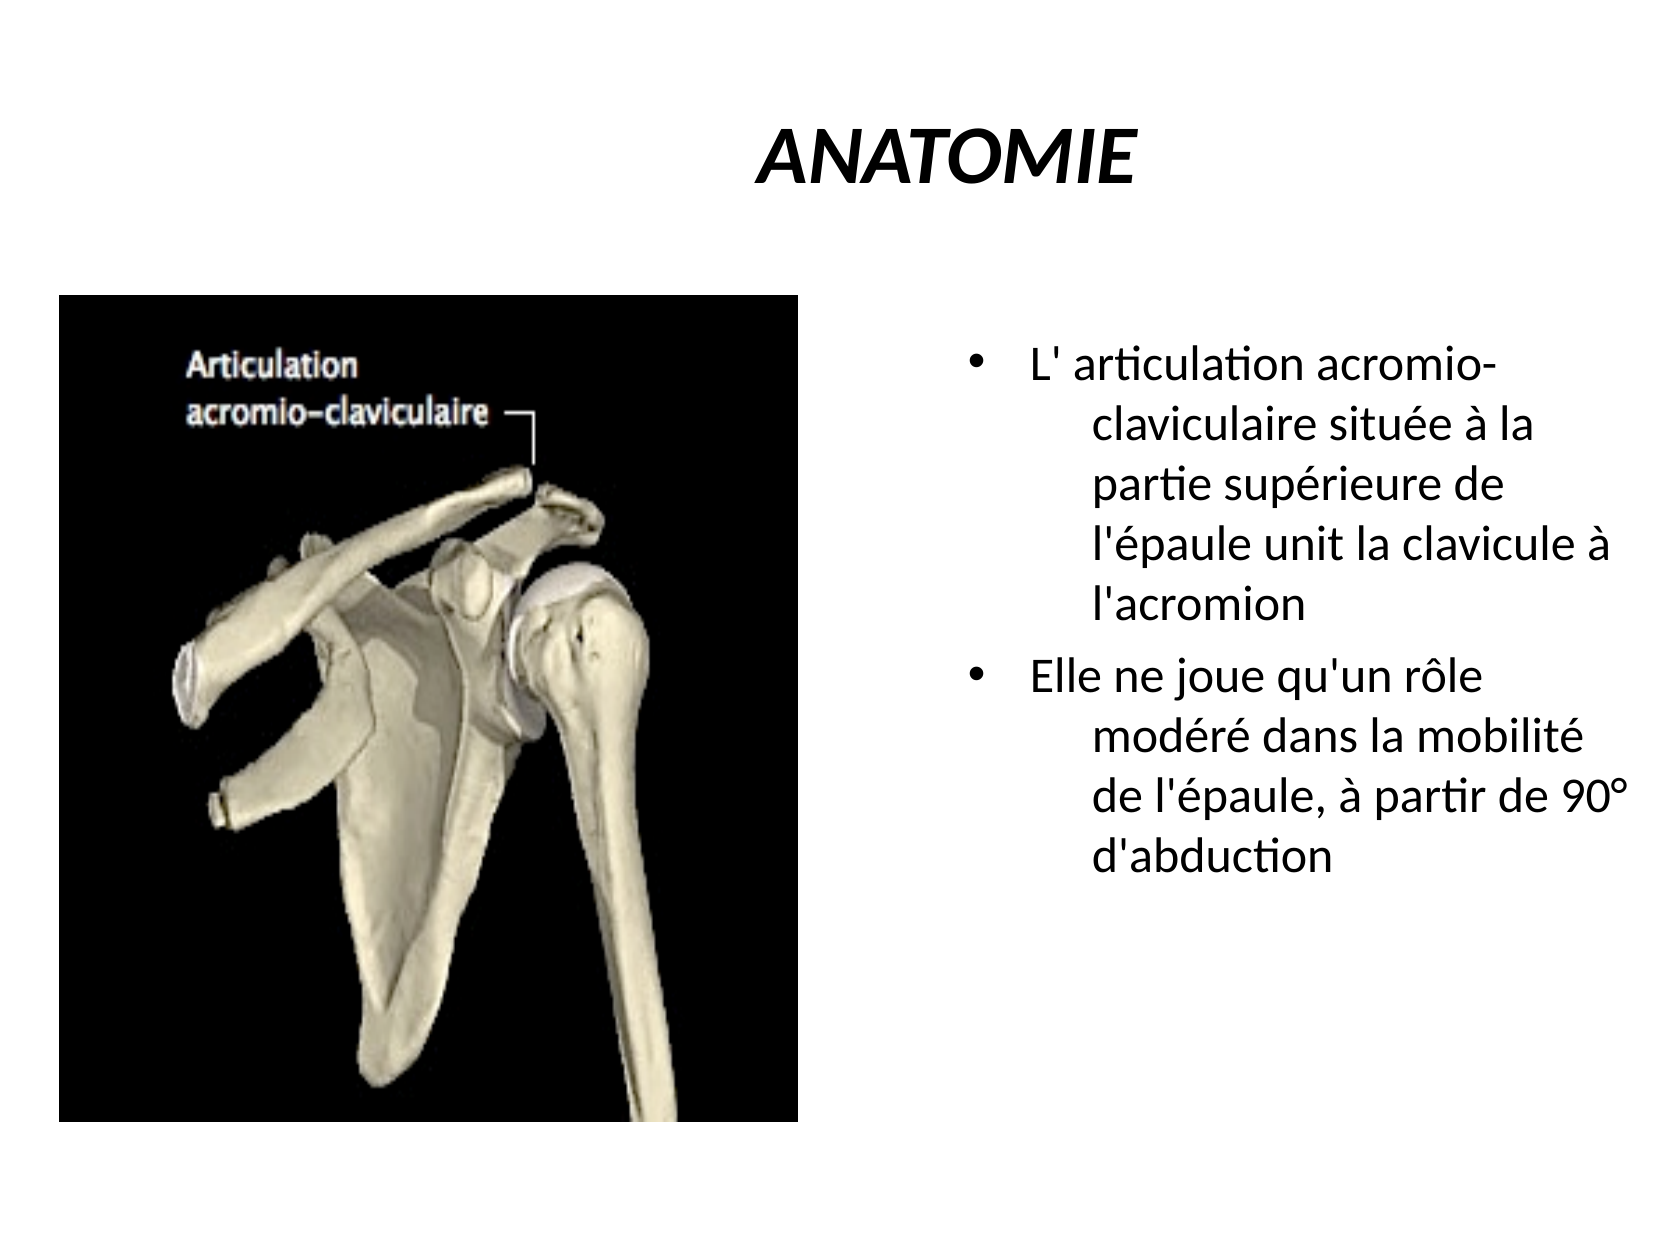

# ANATOMIE
L' articulation acromio-claviculaire située à la partie supérieure de l'épaule unit la clavicule à l'acromion
Elle ne joue qu'un rôle modéré dans la mobilité de l'épaule, à partir de 90° d'abduction